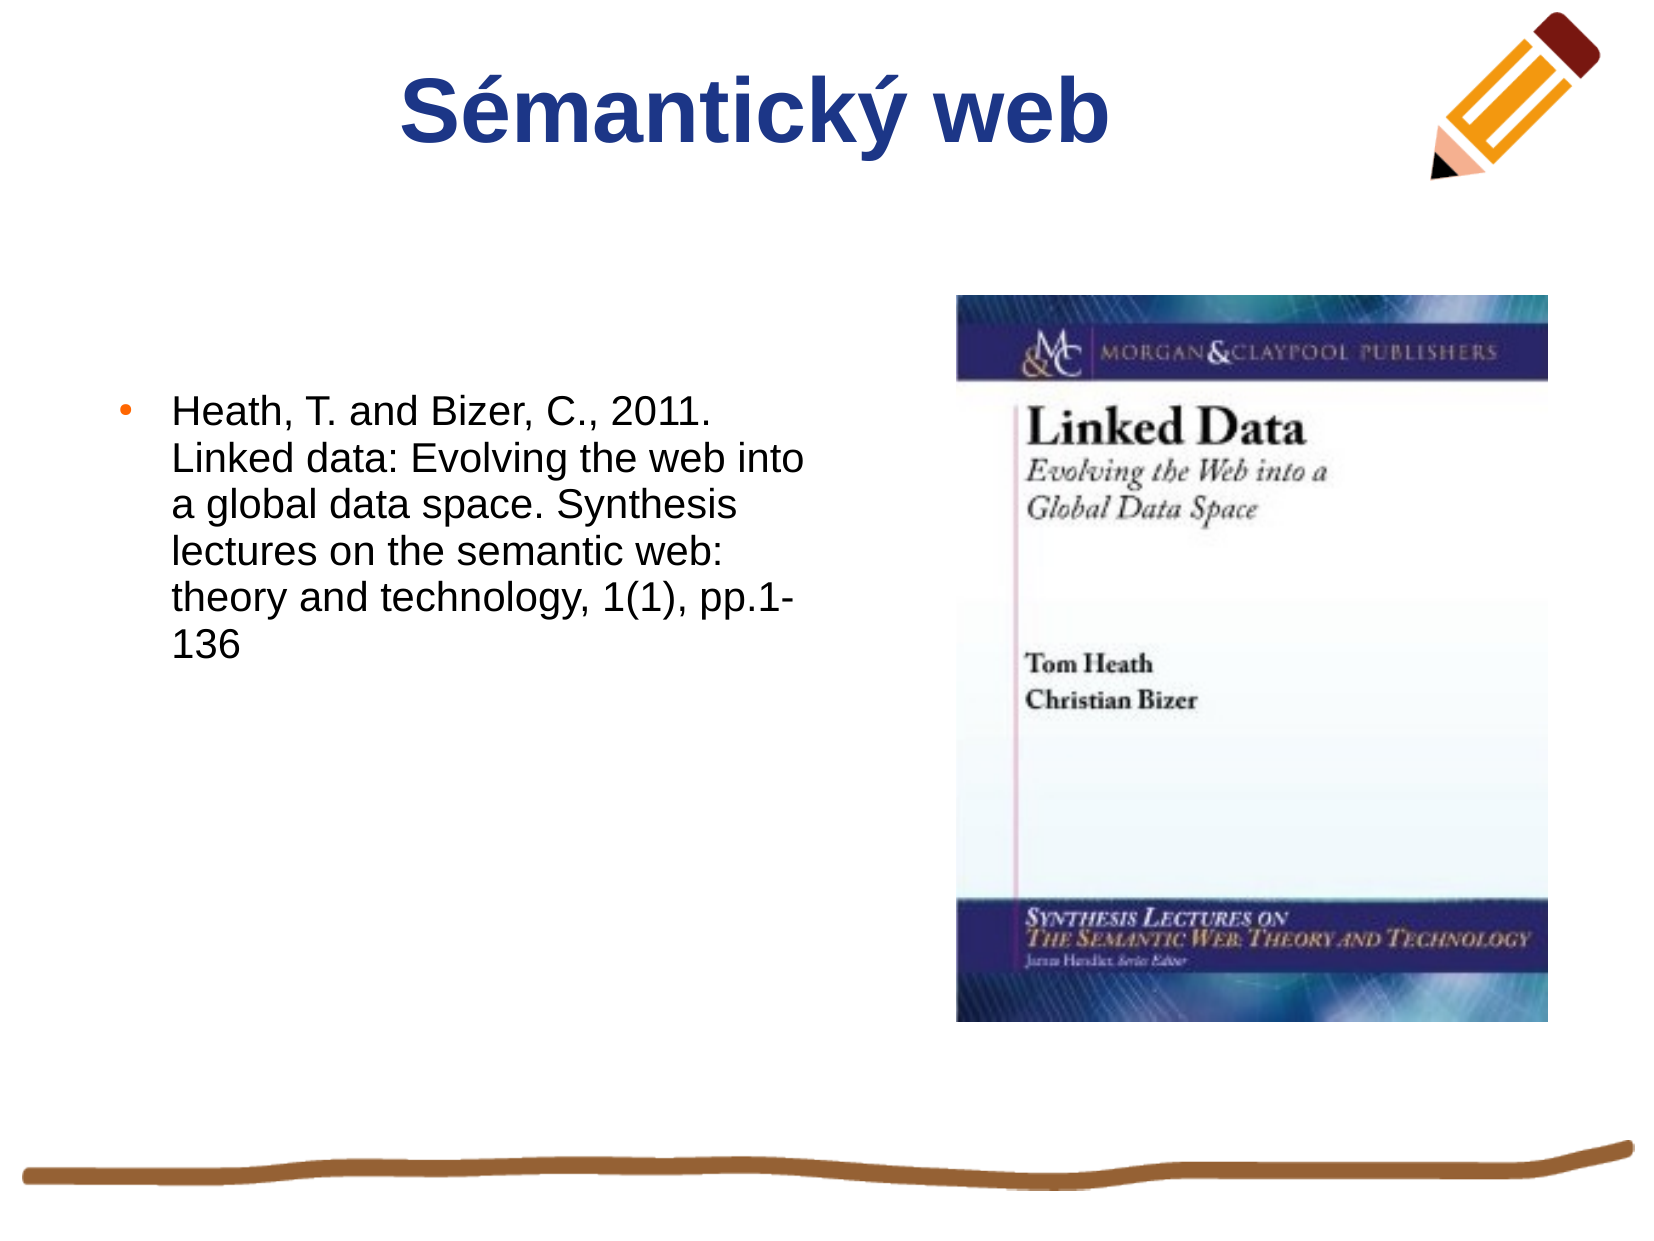

# Sémantický web
Heath, T. and Bizer, C., 2011. Linked data: Evolving the web into a global data space. Synthesis lectures on the semantic web: theory and technology, 1(1), pp.1-136